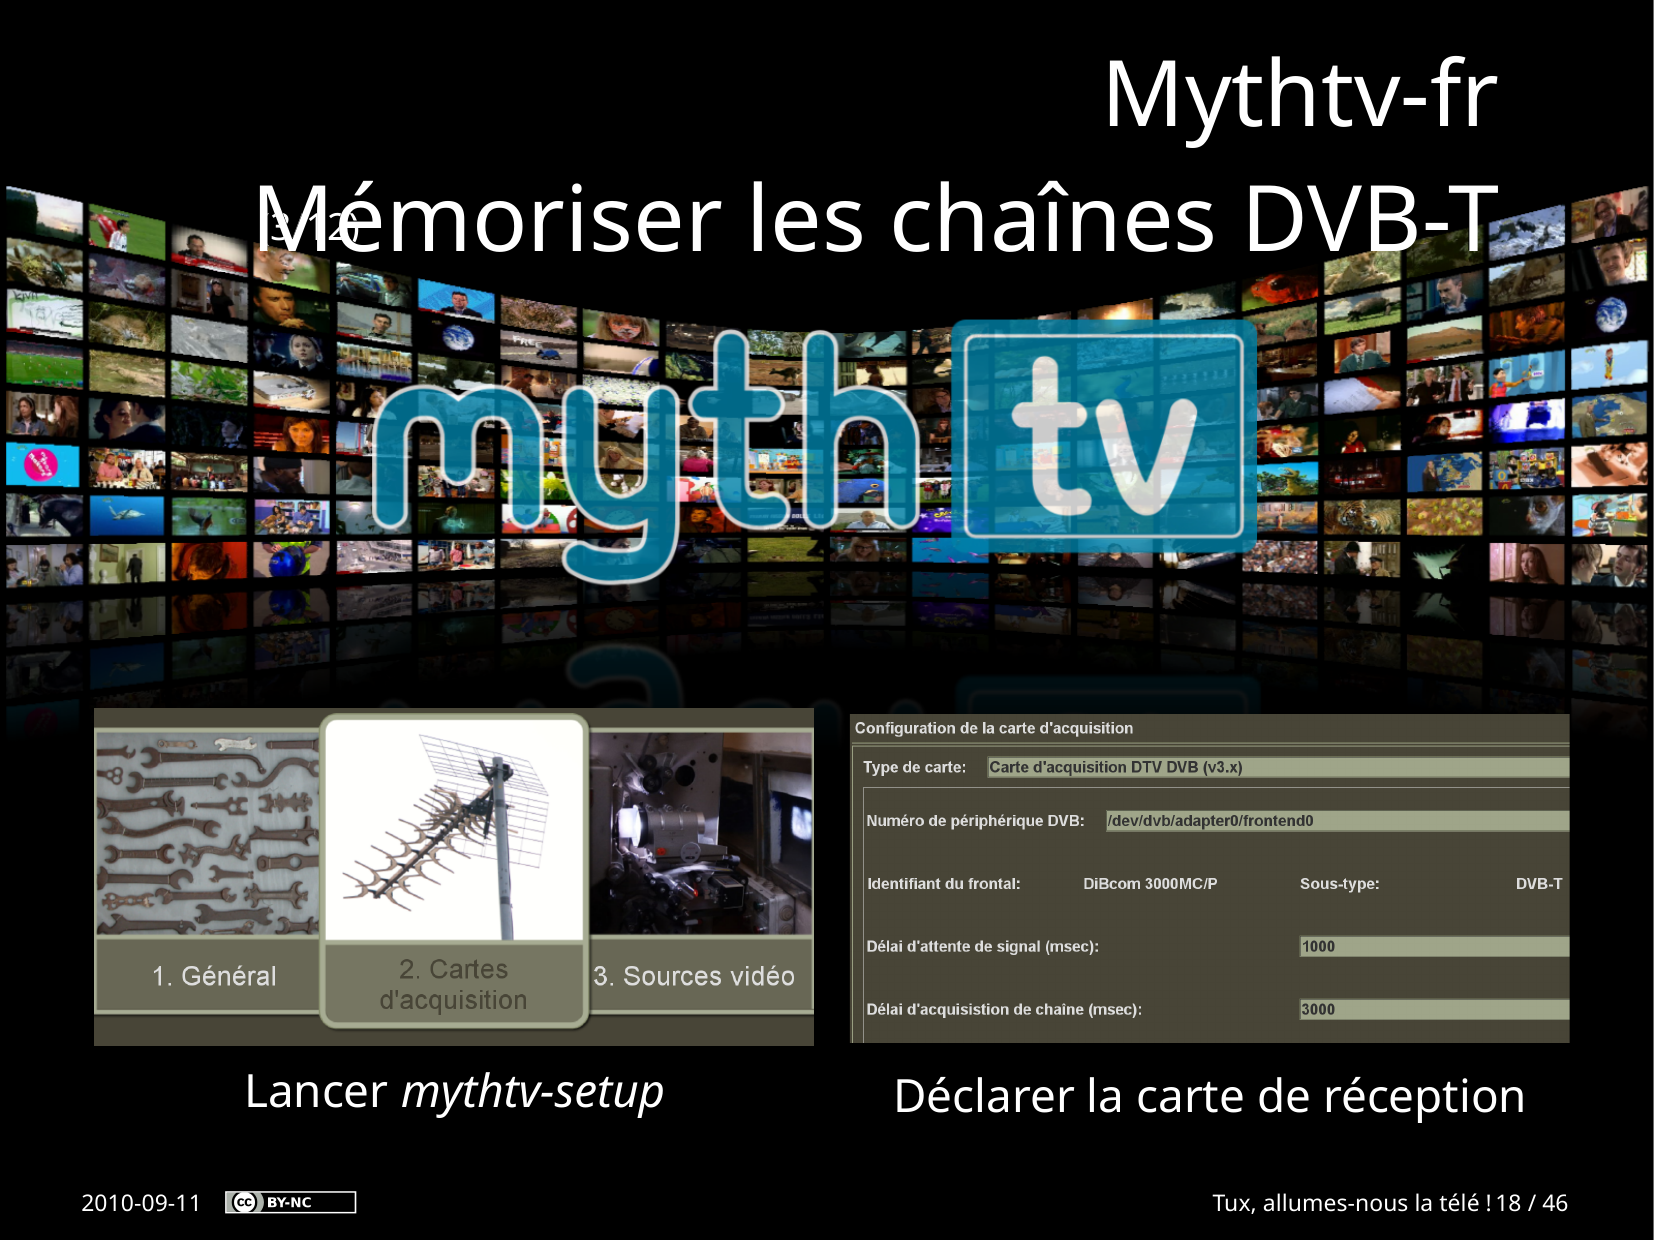

Mythtv-fr
Mémoriser les chaînes DVB-T
(3/12)
Lancer mythtv-setup
# Déclarer la carte de réception
2010-09-11
Tux, allumes-nous la télé !
18